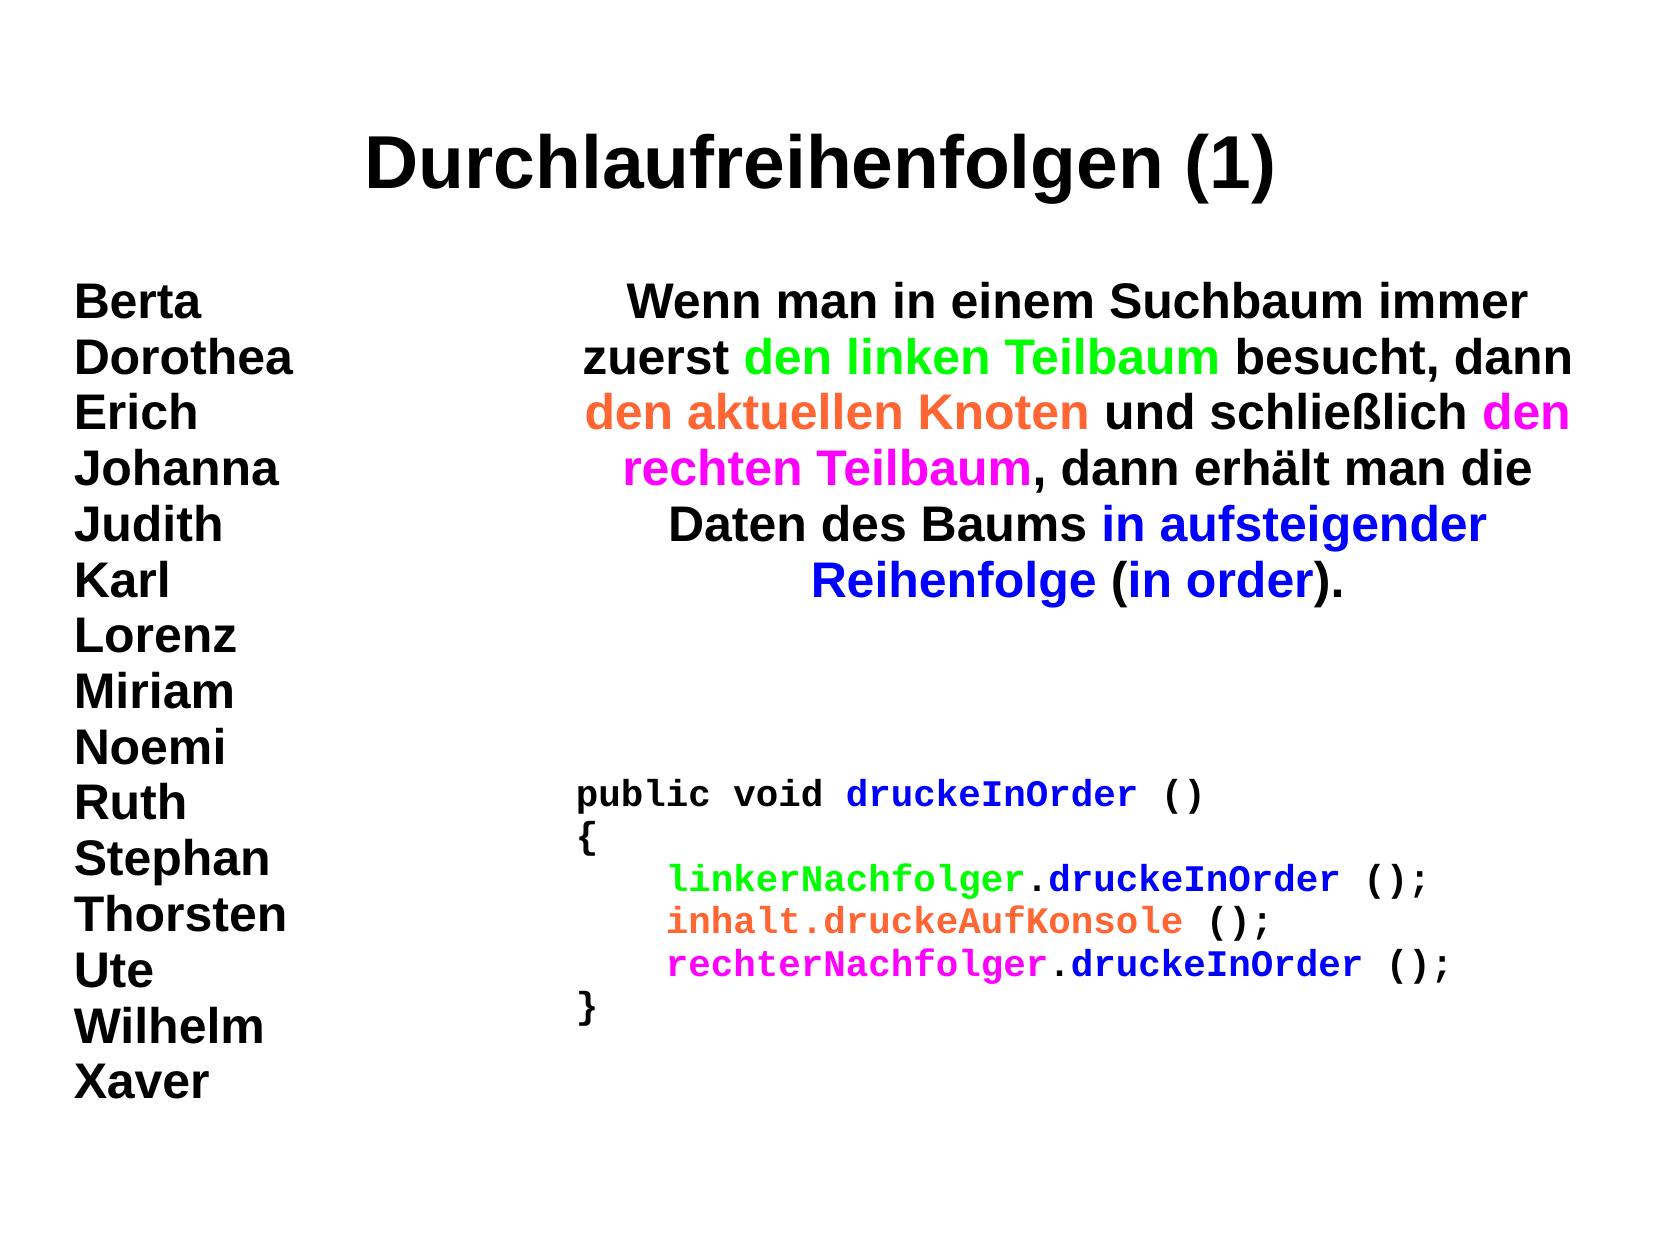

# Durchlaufreihenfolgen (1)
Berta
Dorothea
Erich
Johanna
Judith
Karl
Lorenz
Miriam
Noemi
Ruth
Stephan
Thorsten
Ute
Wilhelm
Xaver
Wenn man in einem Suchbaum immer zuerst den linken Teilbaum besucht, dann den aktuellen Knoten und schließlich den rechten Teilbaum, dann erhält man die Daten des Baums in aufsteigender Reihenfolge (in order).
public void druckeInOrder ()
{
 linkerNachfolger.druckeInOrder ();
 inhalt.druckeAufKonsole ();
 rechterNachfolger.druckeInOrder ();
}